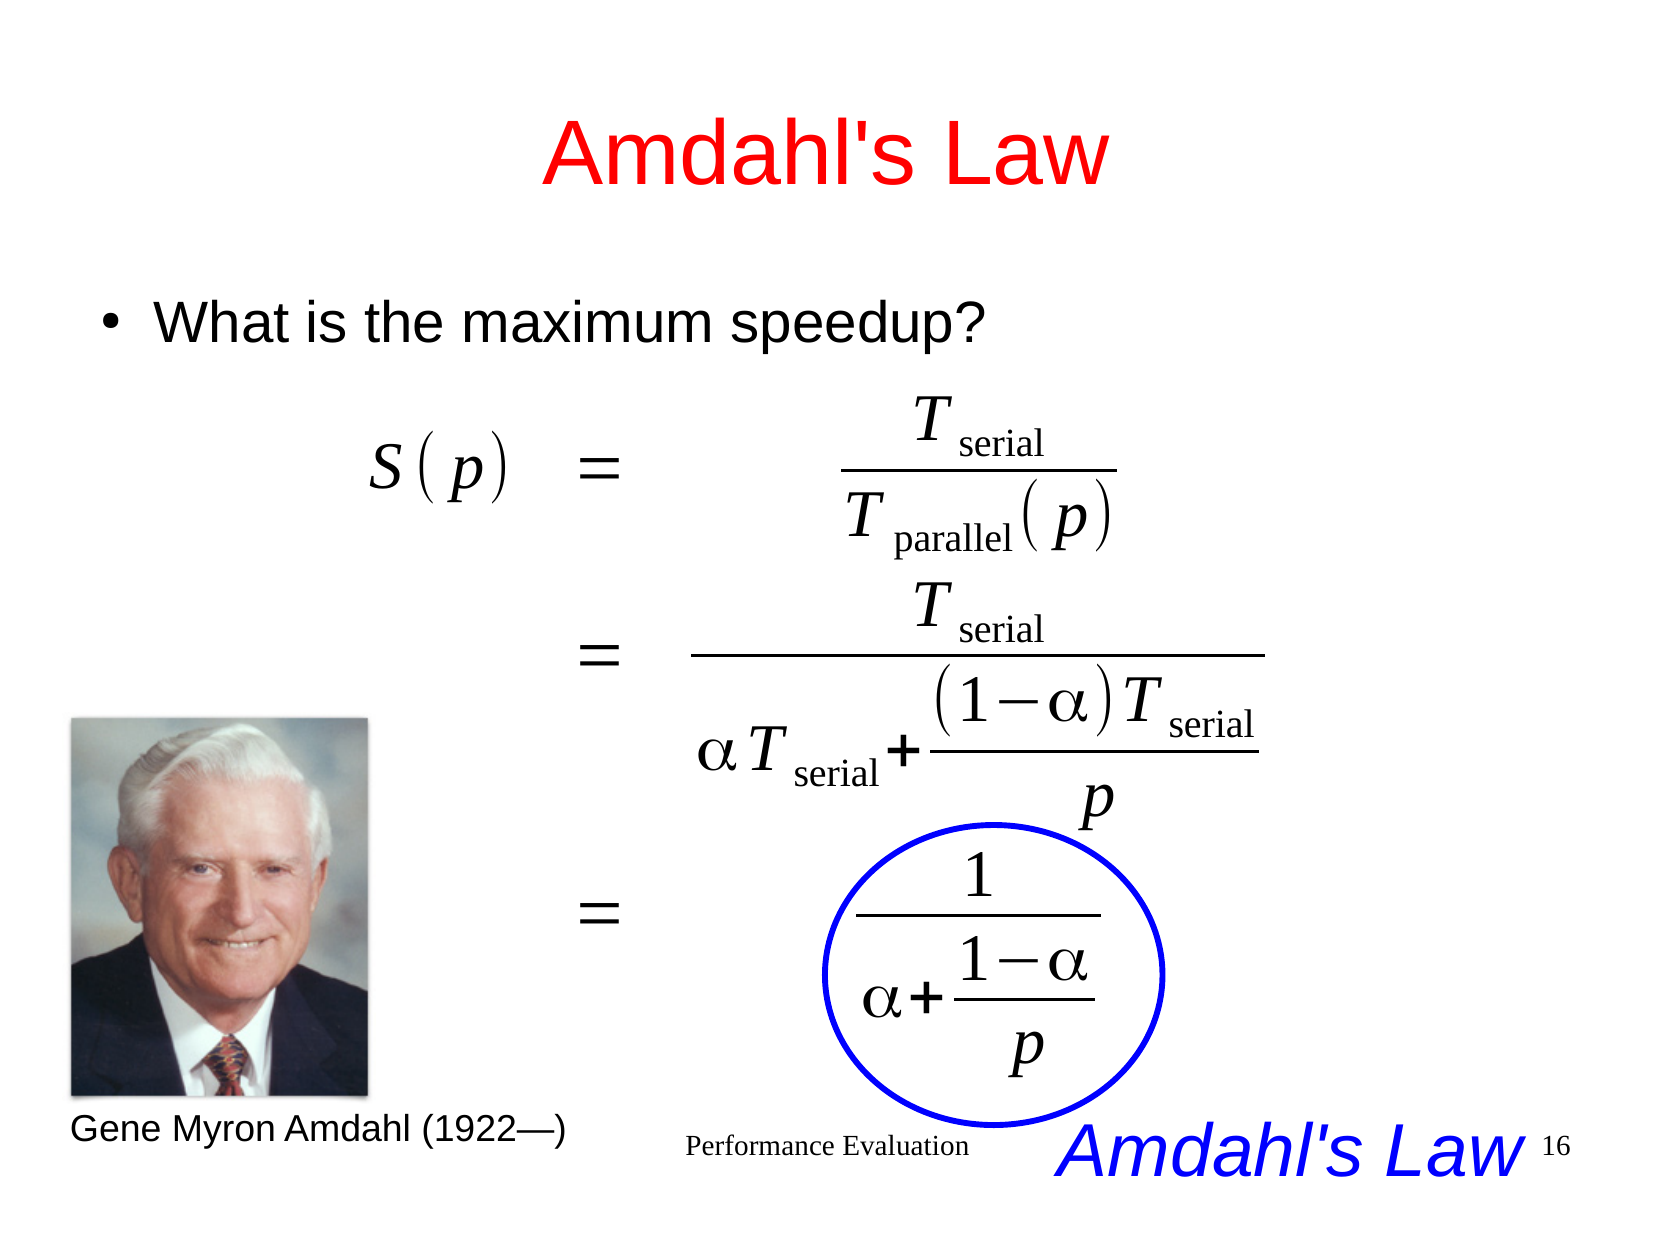

# Amdahl's Law
What is the maximum speedup?
Gene Myron Amdahl (1922—)
Amdahl's Law
Performance Evaluation
16